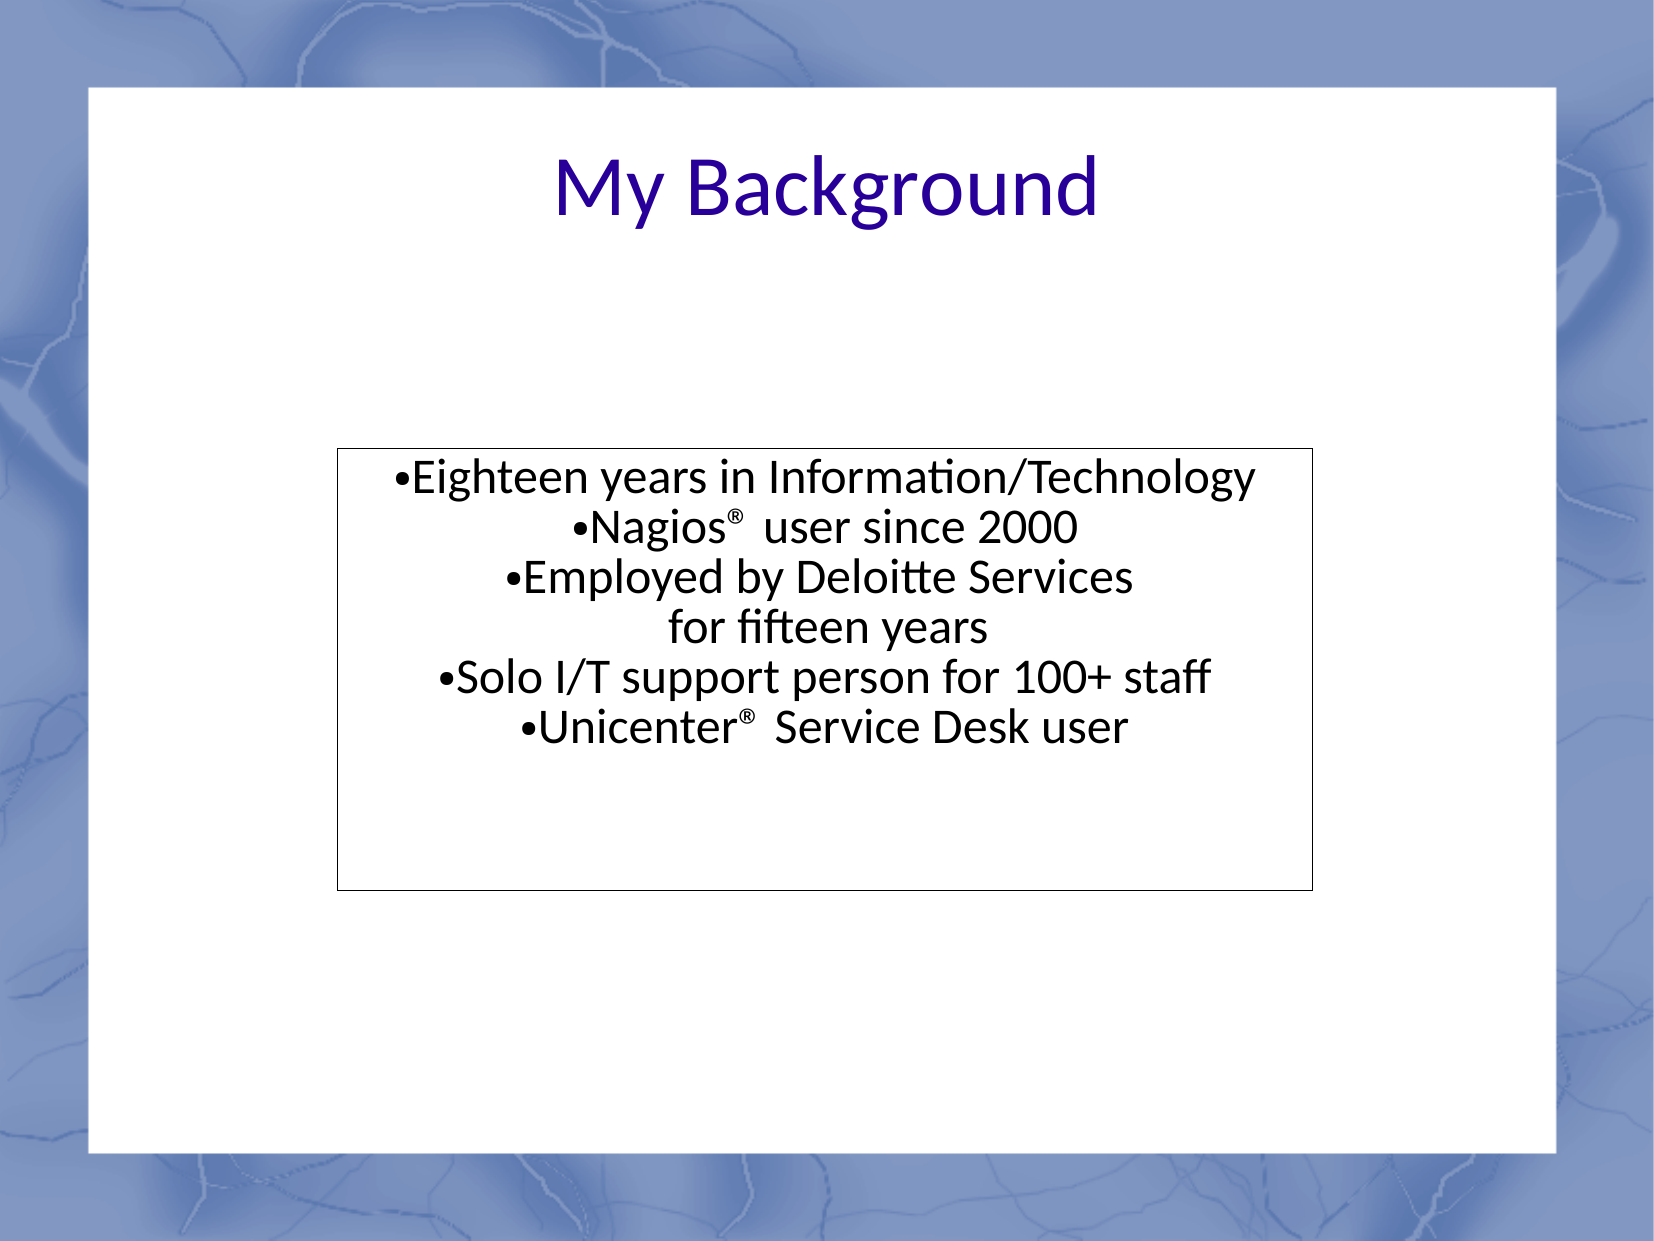

# My Background
Eighteen years in Information/Technology
Nagios® user since 2000
Employed by Deloitte Services
for fifteen years
Solo I/T support person for 100+ staff
Unicenter® Service Desk user